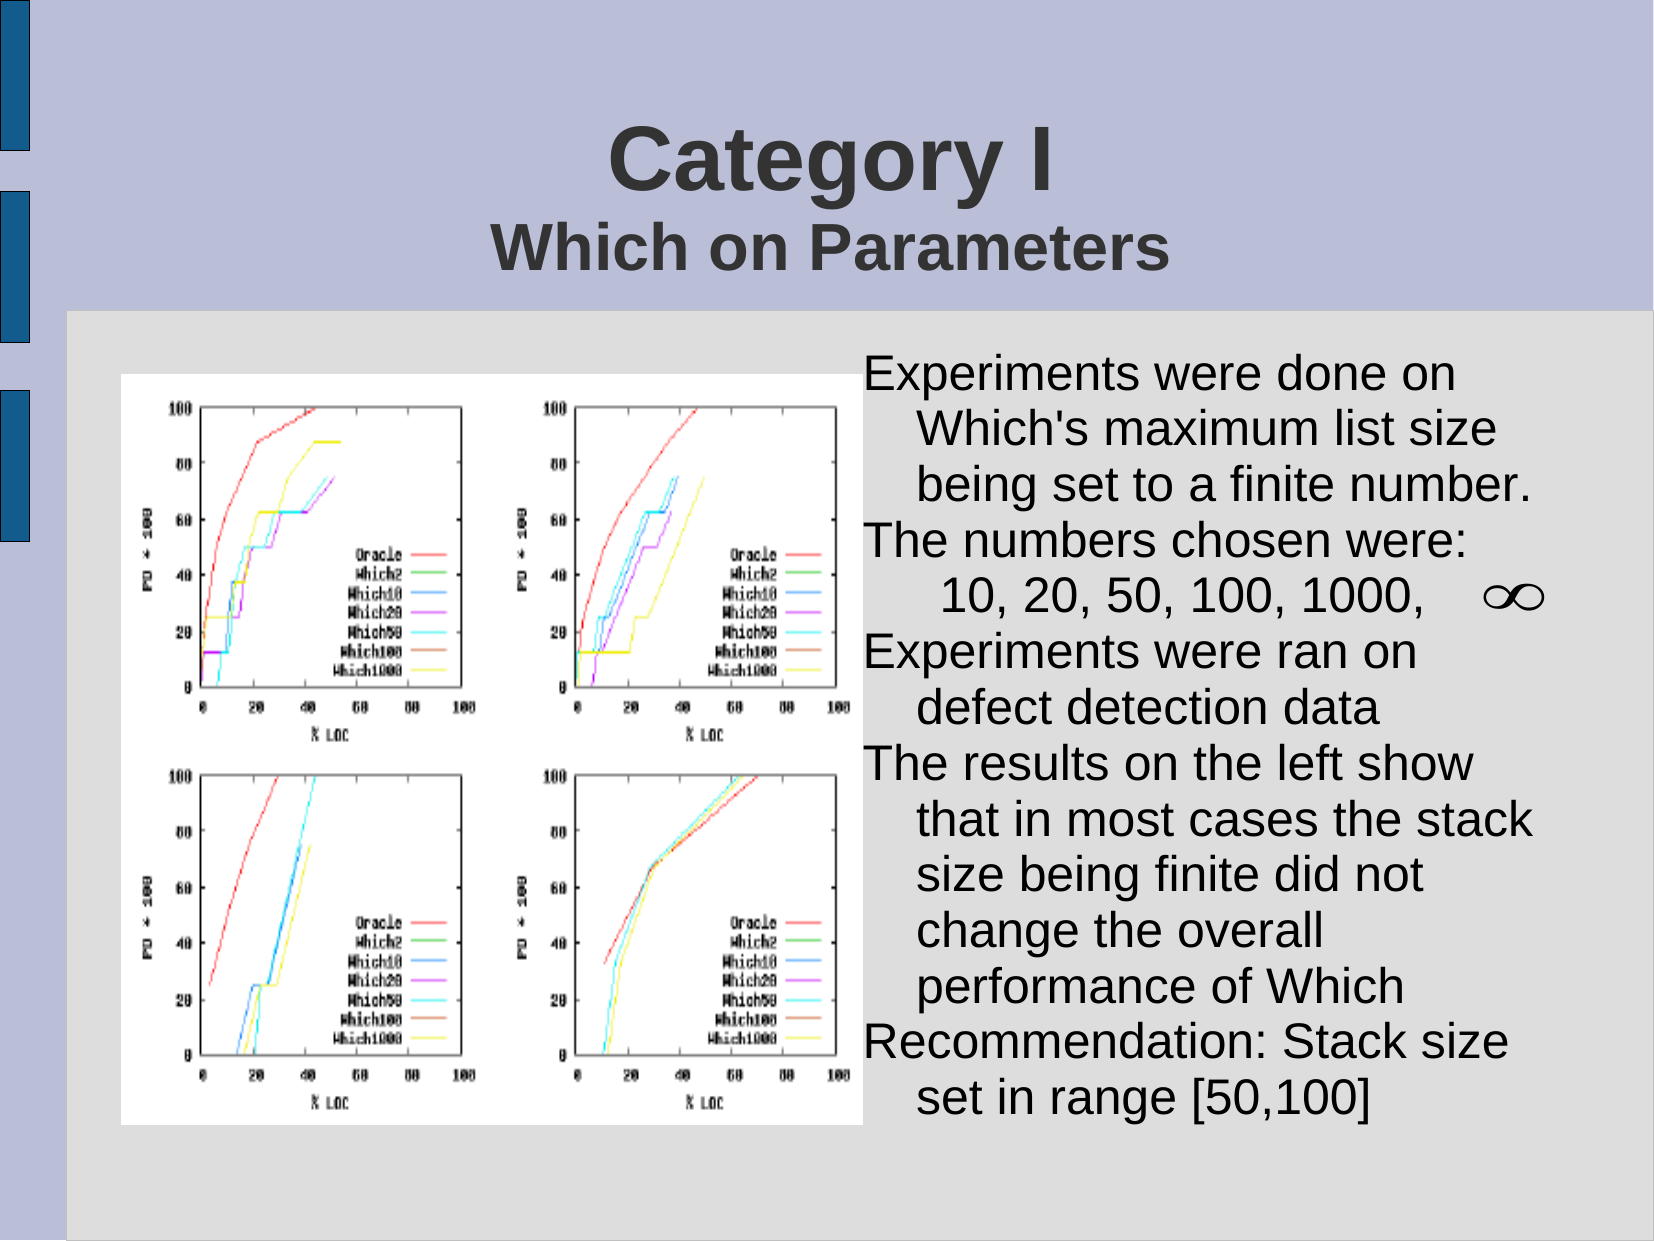

# Category I Which on Parameters
Experiments were done on Which's maximum list size being set to a finite number.
The numbers chosen were:
10, 20, 50, 100, 1000,
Experiments were ran on defect detection data
The results on the left show that in most cases the stack size being finite did not change the overall performance of Which
Recommendation: Stack size set in range [50,100]